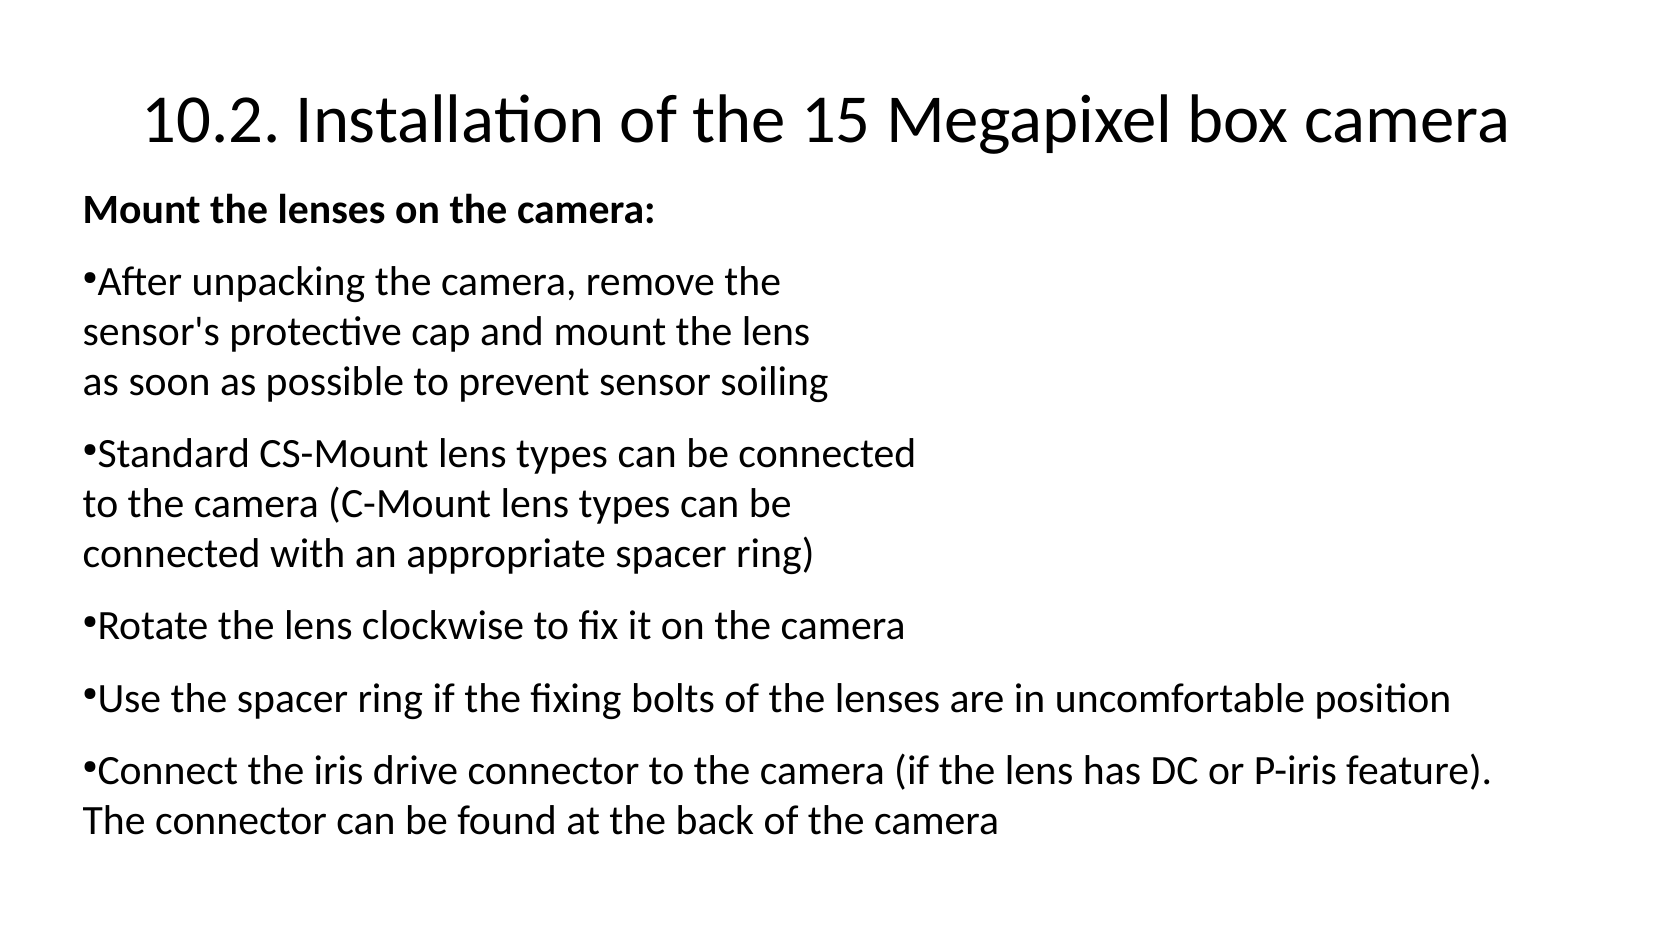

# 10.2. Installation of the 15 Megapixel box camera
Mount the lenses on the camera:
After unpacking the camera, remove the
sensor's protective cap and mount the lens
as soon as possible to prevent sensor soiling
Standard CS-Mount lens types can be connected
to the camera (C-Mount lens types can be
connected with an appropriate spacer ring)
Rotate the lens clockwise to fix it on the camera
Use the spacer ring if the fixing bolts of the lenses are in uncomfortable position
Connect the iris drive connector to the camera (if the lens has DC or P-iris feature).
The connector can be found at the back of the camera